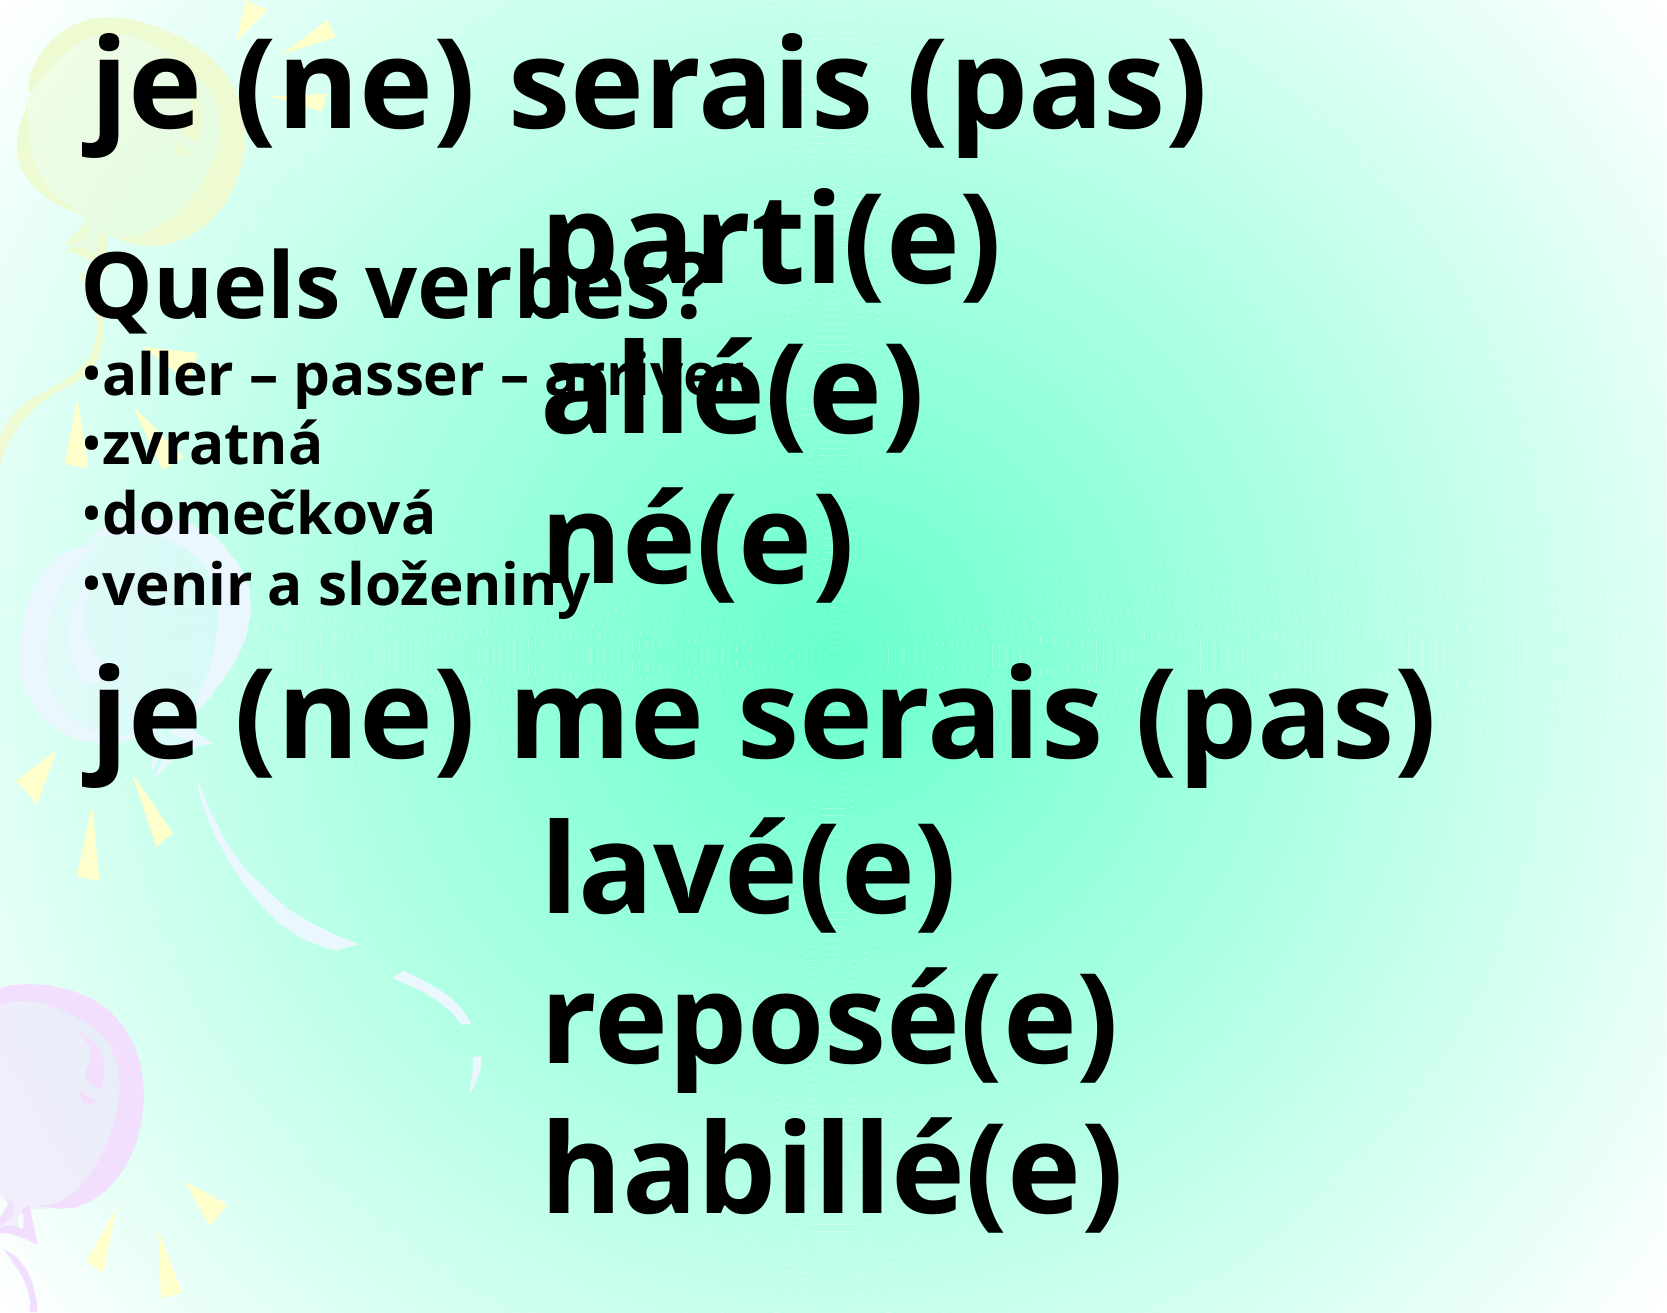

je (ne) serais (pas)
							parti(e)
							allé(e)
							né(e)
	je (ne) me serais (pas)
							lavé(e)
							reposé(e)
							habillé(e)
Quels verbes?
aller – passer – arriver
zvratná
domečková
venir a složeniny